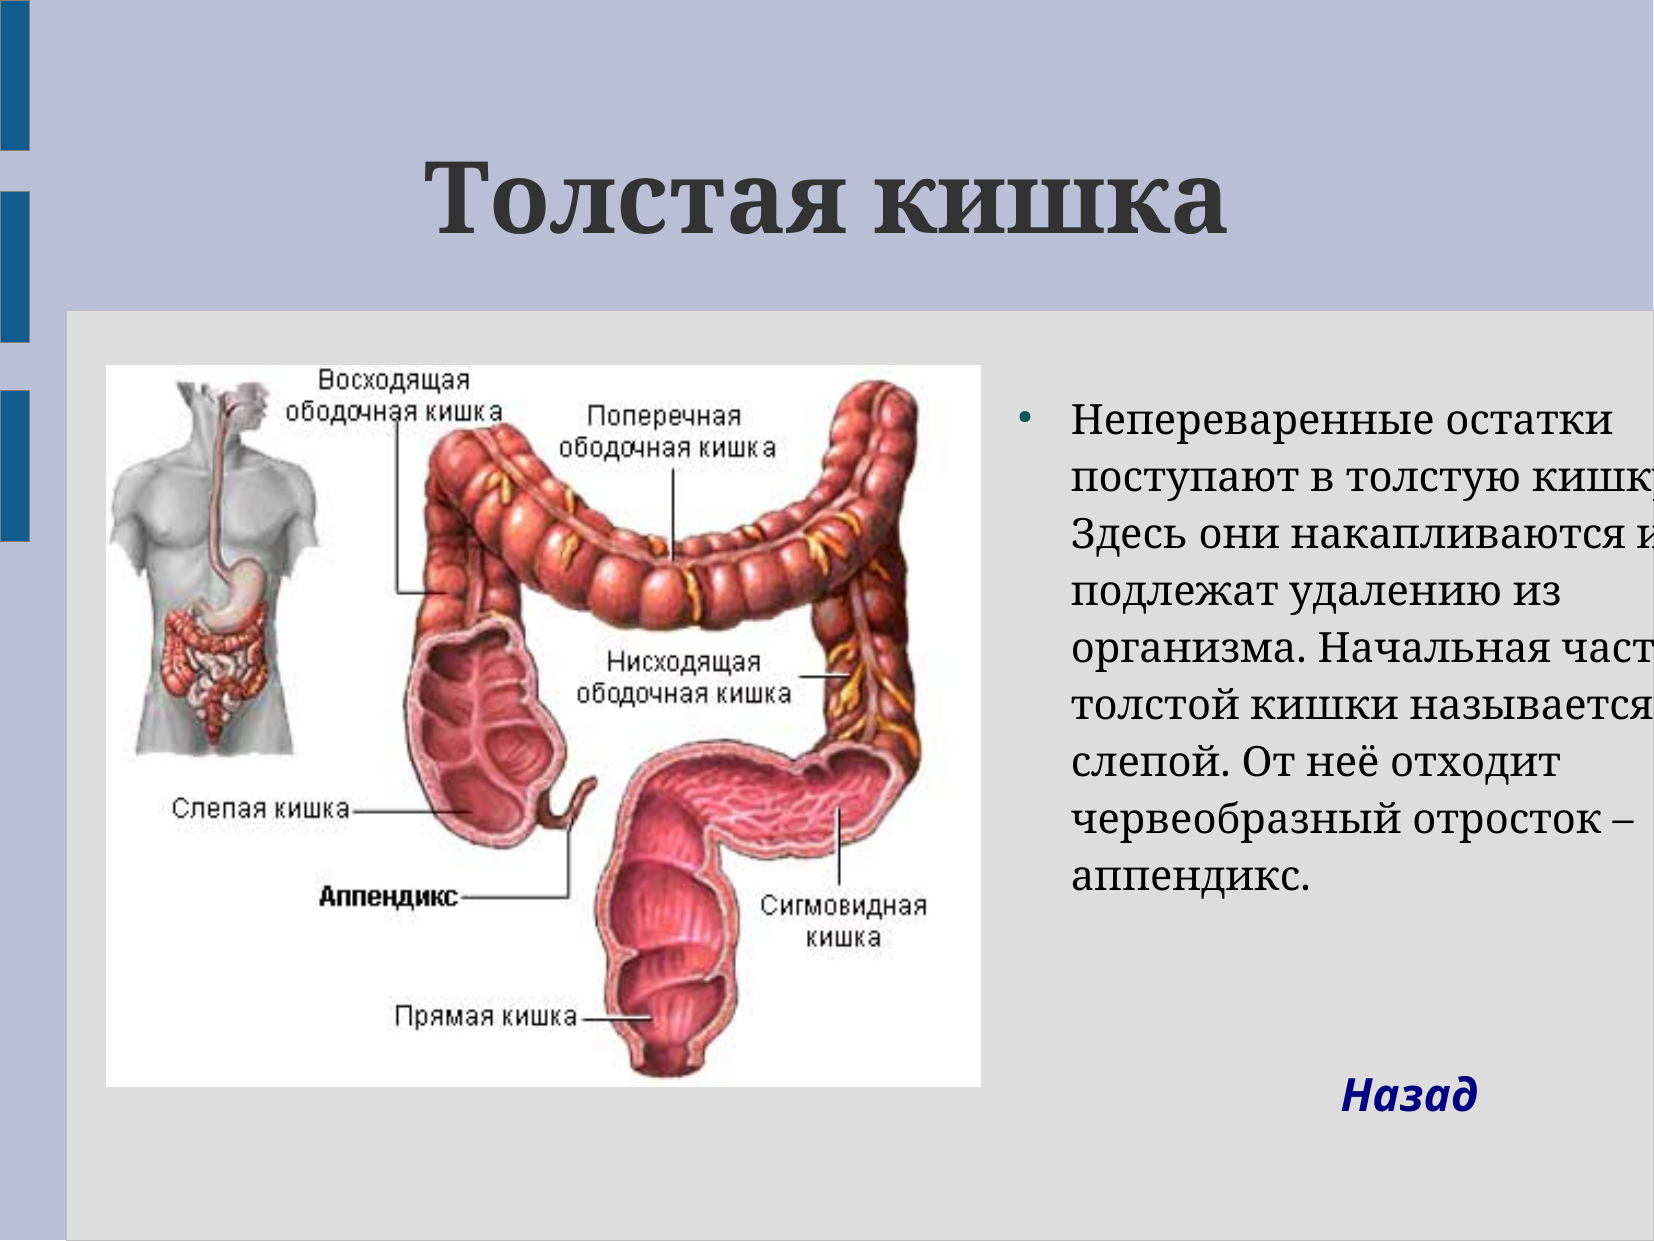

# Толстая кишка
Непереваренные остатки поступают в толстую кишку. Здесь они накапливаются и подлежат удалению из организма. Начальная часть толстой кишки называется слепой. От неё отходит червеобразный отросток – аппендикс.
Назад